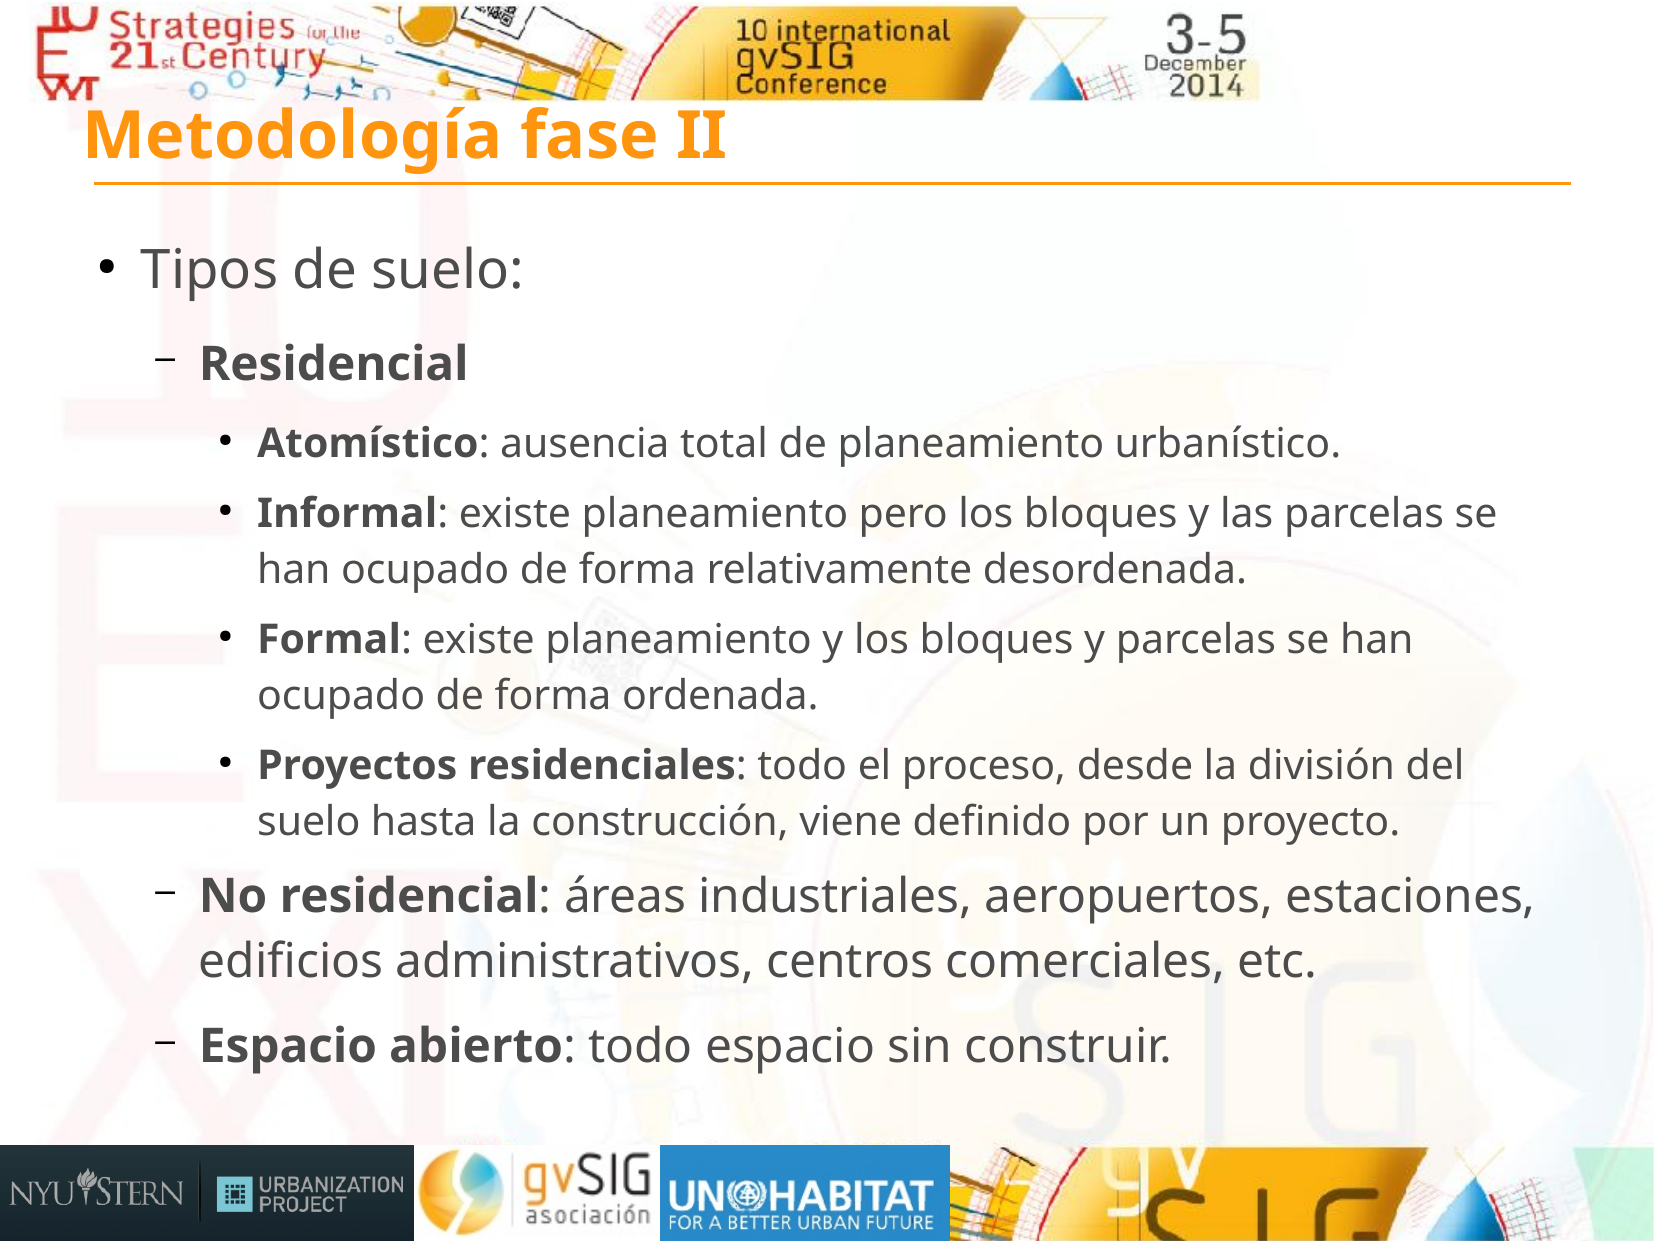

Metodología fase II
# Tipos de suelo:
Residencial
Atomístico: ausencia total de planeamiento urbanístico.
Informal: existe planeamiento pero los bloques y las parcelas se han ocupado de forma relativamente desordenada.
Formal: existe planeamiento y los bloques y parcelas se han ocupado de forma ordenada.
Proyectos residenciales: todo el proceso, desde la división del suelo hasta la construcción, viene definido por un proyecto.
No residencial: áreas industriales, aeropuertos, estaciones, edificios administrativos, centros comerciales, etc.
Espacio abierto: todo espacio sin construir.